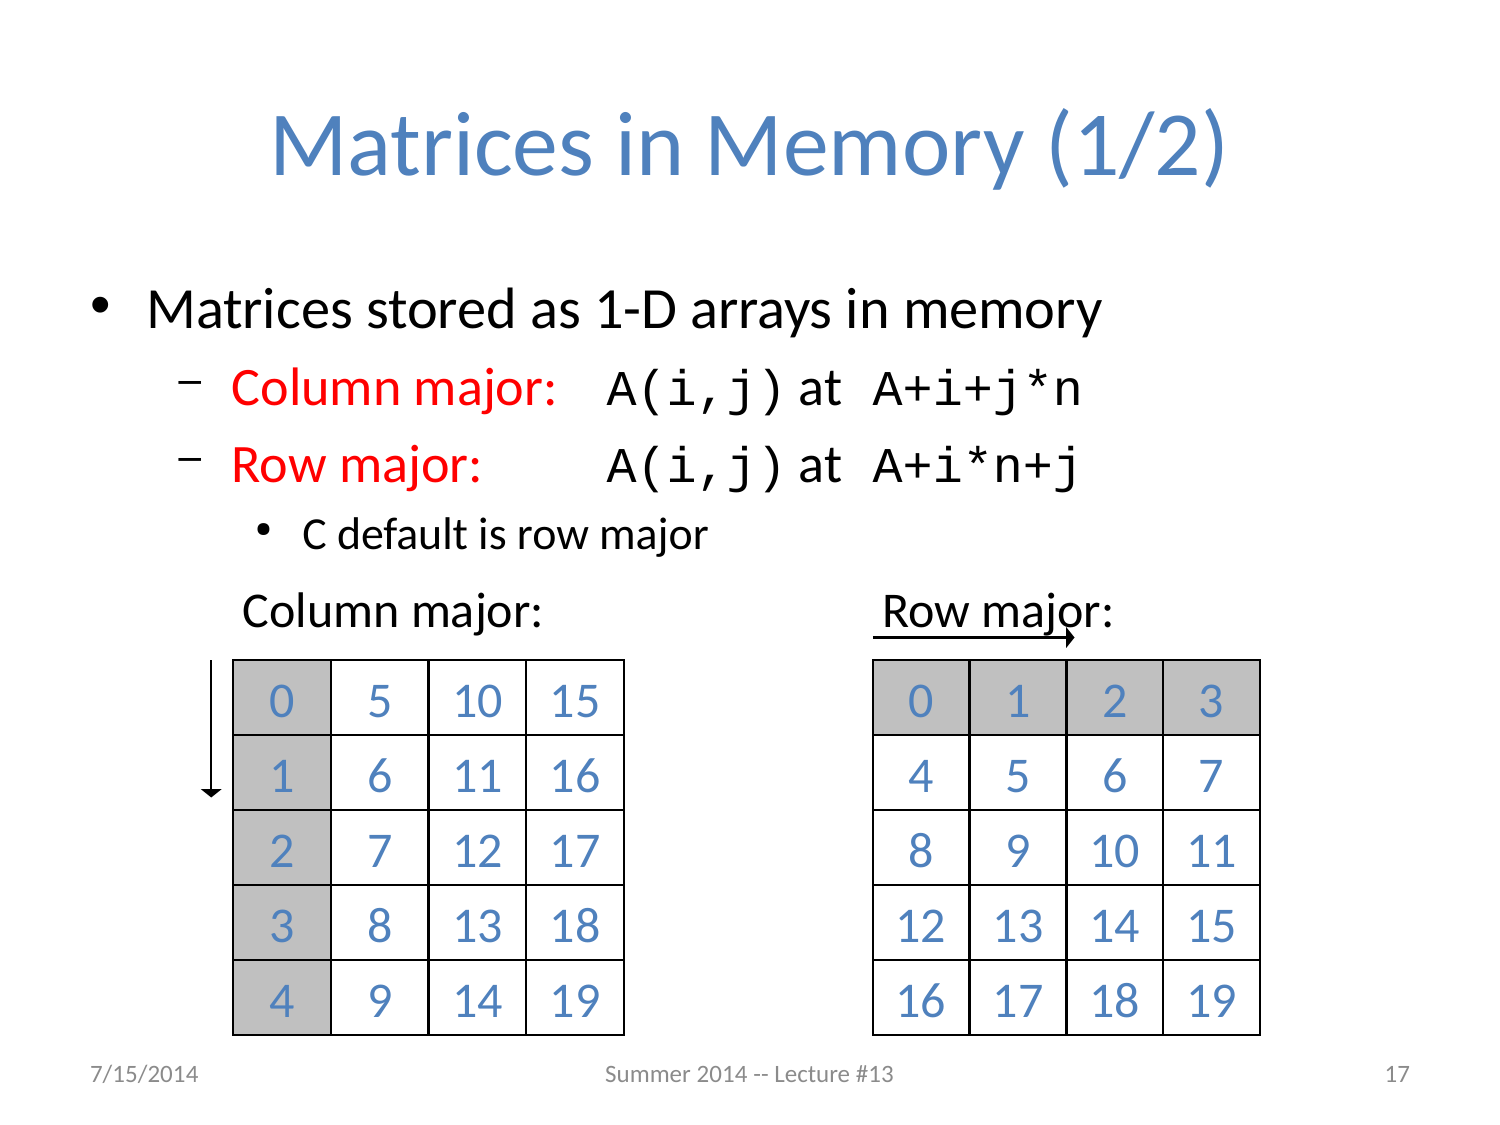

# Matrices in Memory (1/2)
Matrices stored as 1-D arrays in memory
Column major:	A(i,j) at A+i+j*n
Row major: 		A(i,j) at A+i*n+j
C default is row major
Column major:
0
5
10
15
1
6
11
16
2
7
12
17
3
8
13
18
4
9
14
19
Row major:
0
1
2
3
4
5
6
7
8
9
10
11
12
13
14
15
16
17
18
19
7/15/2014
Summer 2014 -- Lecture #13